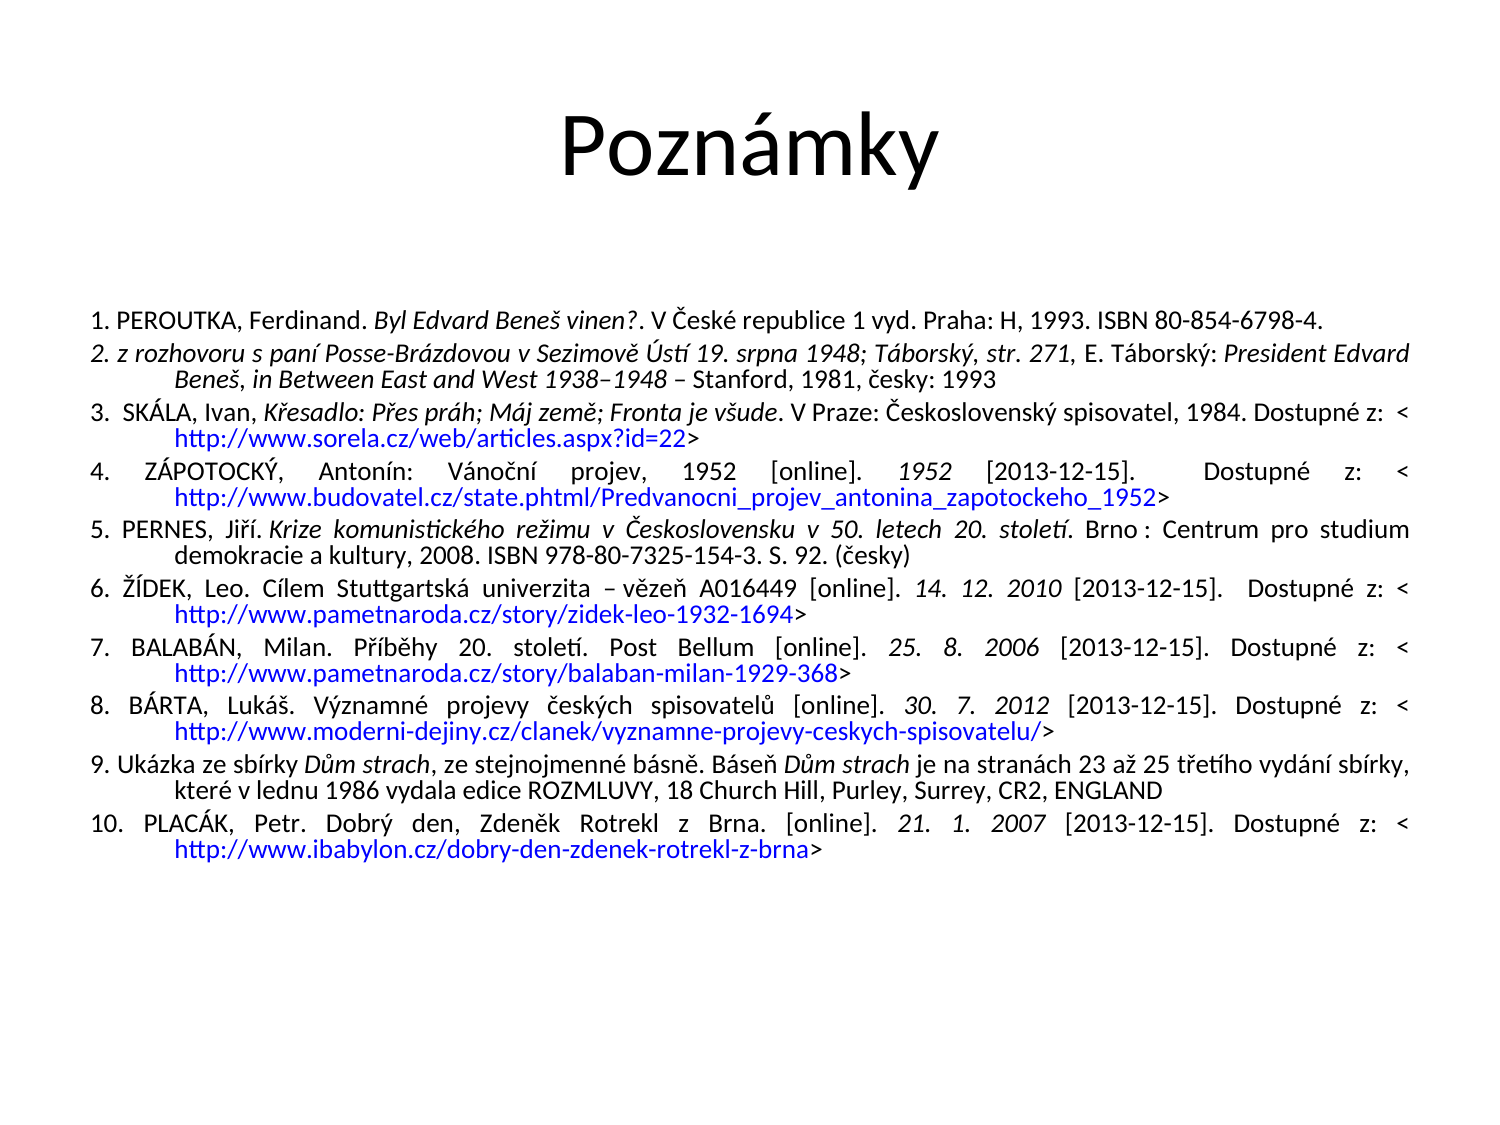

# Poznámky
1. PEROUTKA, Ferdinand. Byl Edvard Beneš vinen?. V České republice 1 vyd. Praha: H, 1993. ISBN 80-854-6798-4.
2. z rozhovoru s paní Posse-Brázdovou v Sezimově Ústí 19. srpna 1948; Táborský, str. 271, E. Táborský: President Edvard Beneš, in Between East and West 1938–1948 – Stanford, 1981, česky: 1993
3. SKÁLA, Ivan, Křesadlo: Přes práh; Máj země; Fronta je všude. V Praze: Československý spisovatel, 1984. Dostupné z: <http://www.sorela.cz/web/articles.aspx?id=22>
4. ZÁPOTOCKÝ, Antonín: Vánoční projev, 1952 [online]. 1952 [2013-12-15]. Dostupné z: <http://www.budovatel.cz/state.phtml/Predvanocni_projev_antonina_zapotockeho_1952>
5. PERNES, Jiří. Krize komunistického režimu v Československu v 50. letech 20. století. Brno : Centrum pro studium demokracie a kultury, 2008. ISBN 978-80-7325-154-3. S. 92. (česky)
6. ŽÍDEK, Leo. Cílem Stuttgartská univerzita – vězeň A016449 [online]. 14. 12. 2010 [2013-12-15]. Dostupné z: <http://www.pametnaroda.cz/story/zidek-leo-1932-1694>
7. BALABÁN, Milan. Příběhy 20. století. Post Bellum [online]. 25. 8. 2006 [2013-12-15]. Dostupné z: <http://www.pametnaroda.cz/story/balaban-milan-1929-368>
8. BÁRTA, Lukáš. Významné projevy českých spisovatelů [online]. 30. 7. 2012 [2013-12-15]. Dostupné z: <http://www.moderni-dejiny.cz/clanek/vyznamne-projevy-ceskych-spisovatelu/>
9. Ukázka ze sbírky Dům strach, ze stejnojmenné básně. Báseň Dům strach je na stranách 23 až 25 třetího vydání sbírky, které v lednu 1986 vydala edice ROZMLUVY, 18 Church Hill, Purley, Surrey, CR2, ENGLAND
10. PLACÁK, Petr. Dobrý den, Zdeněk Rotrekl z Brna. [online]. 21. 1. 2007 [2013-12-15]. Dostupné z: <http://www.ibabylon.cz/dobry-den-zdenek-rotrekl-z-brna>